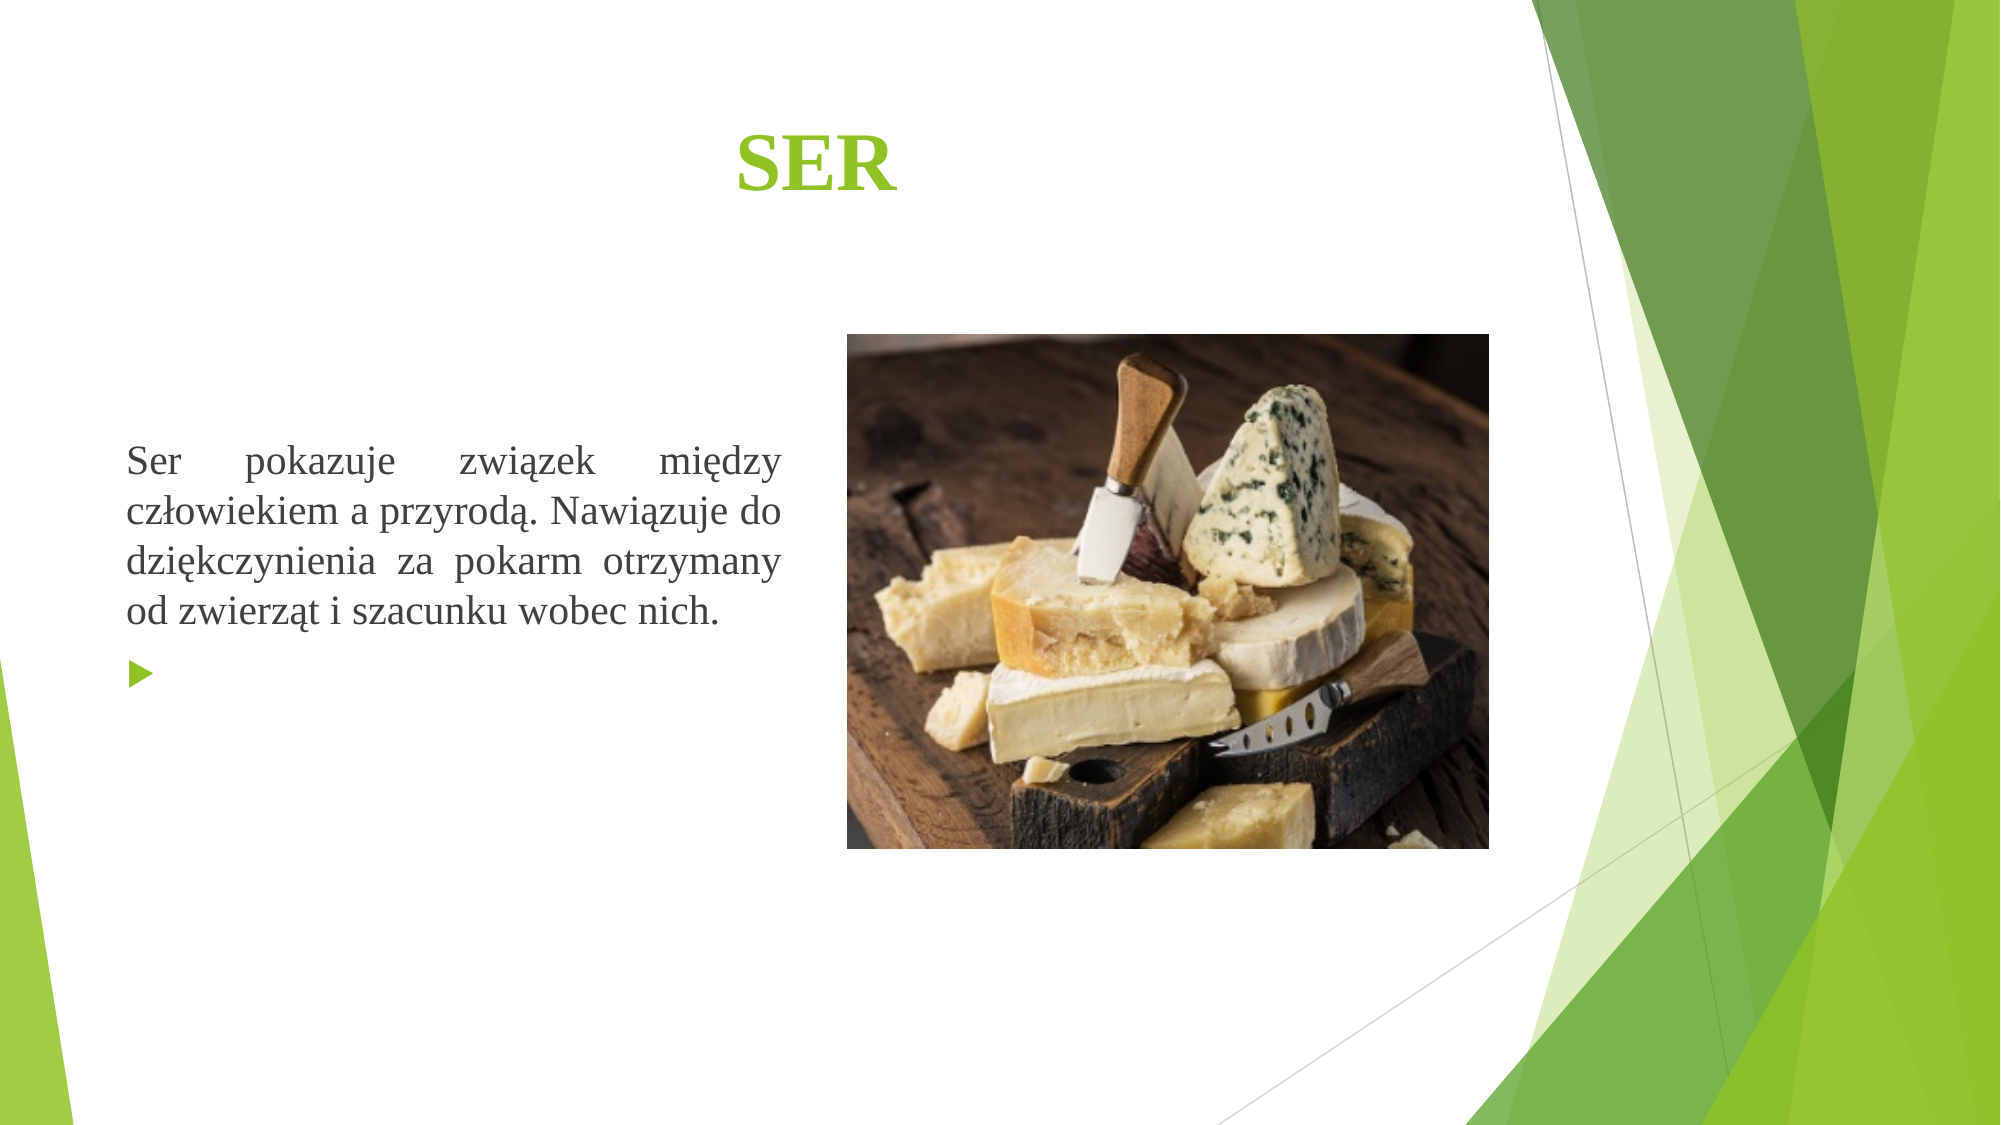

# SER
Ser pokazuje związek między człowiekiem a przyrodą. Nawiązuje do dziękczynienia za pokarm otrzymany od zwierząt i szacunku wobec nich.